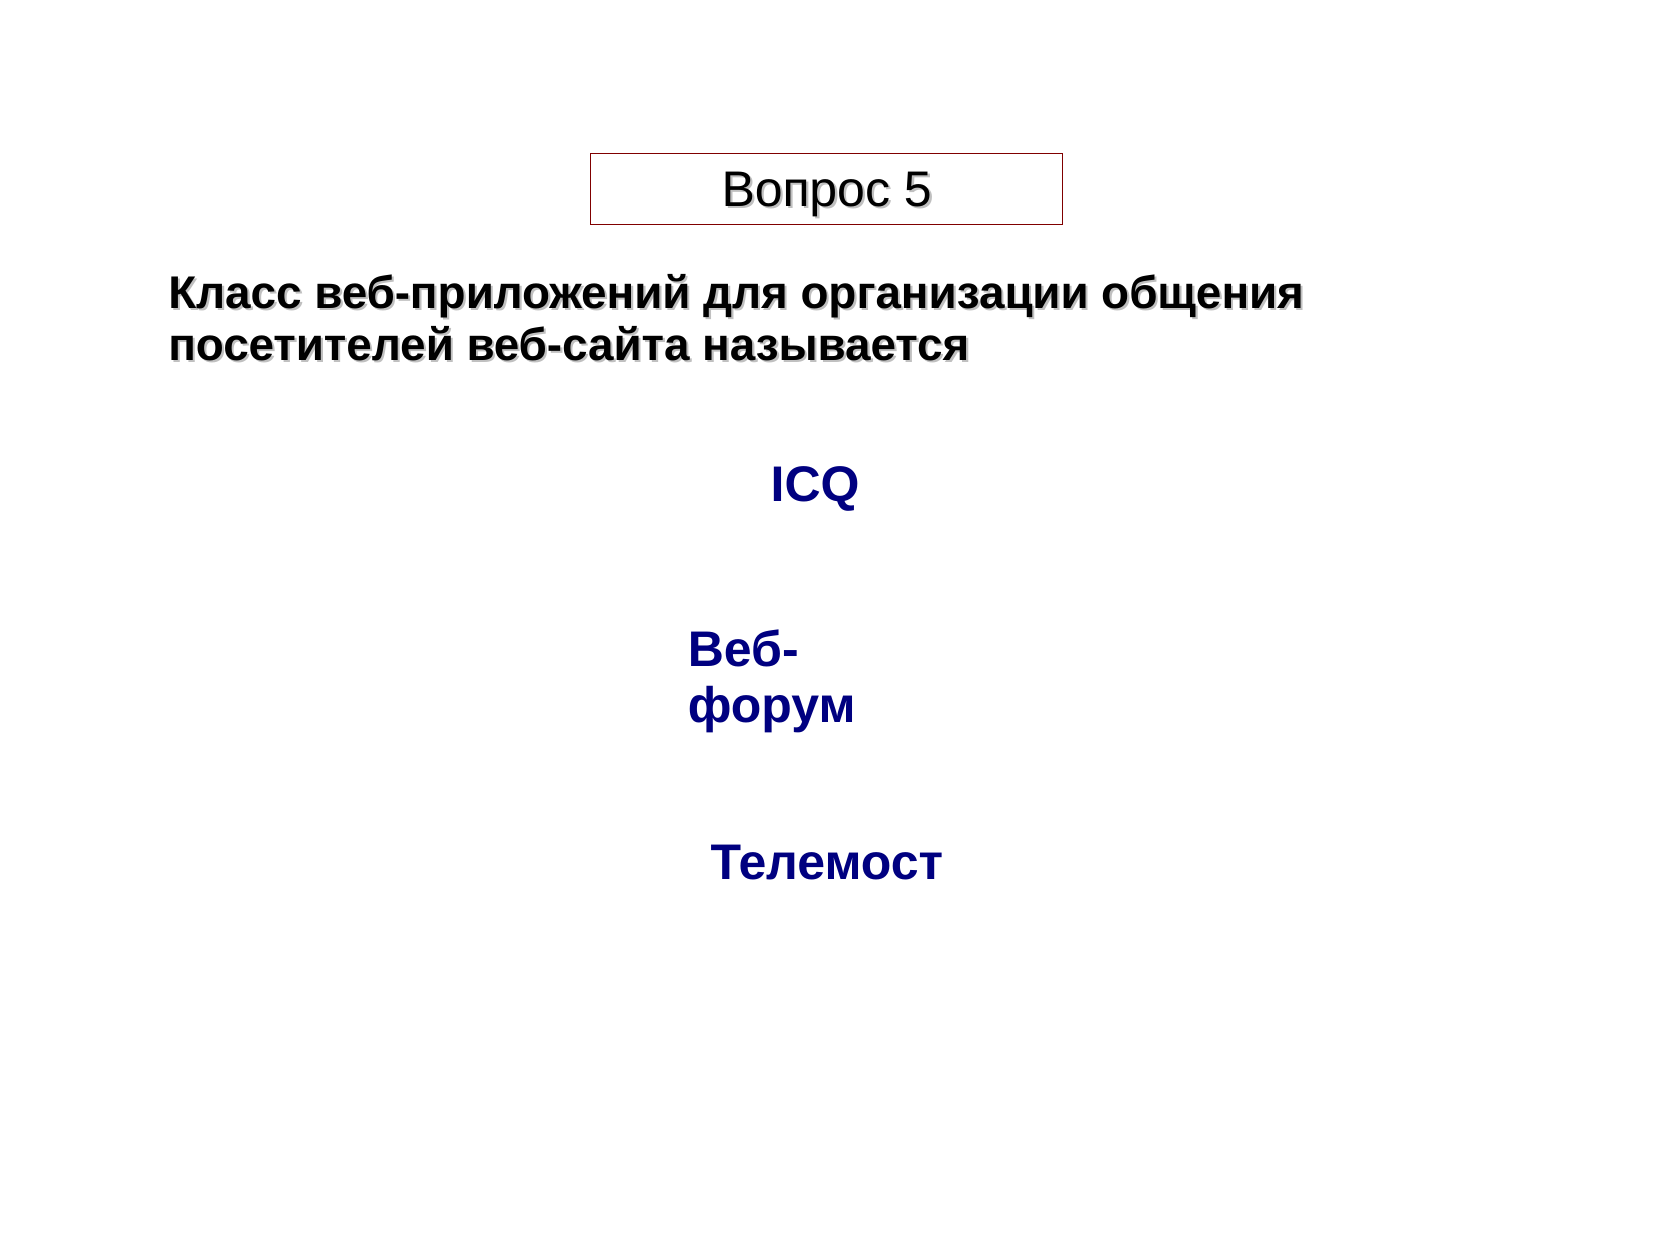

Вопрос 5
Класс веб-приложений для организации общения посетителей веб-сайта называется
ICQ
Веб-форум
Телемост